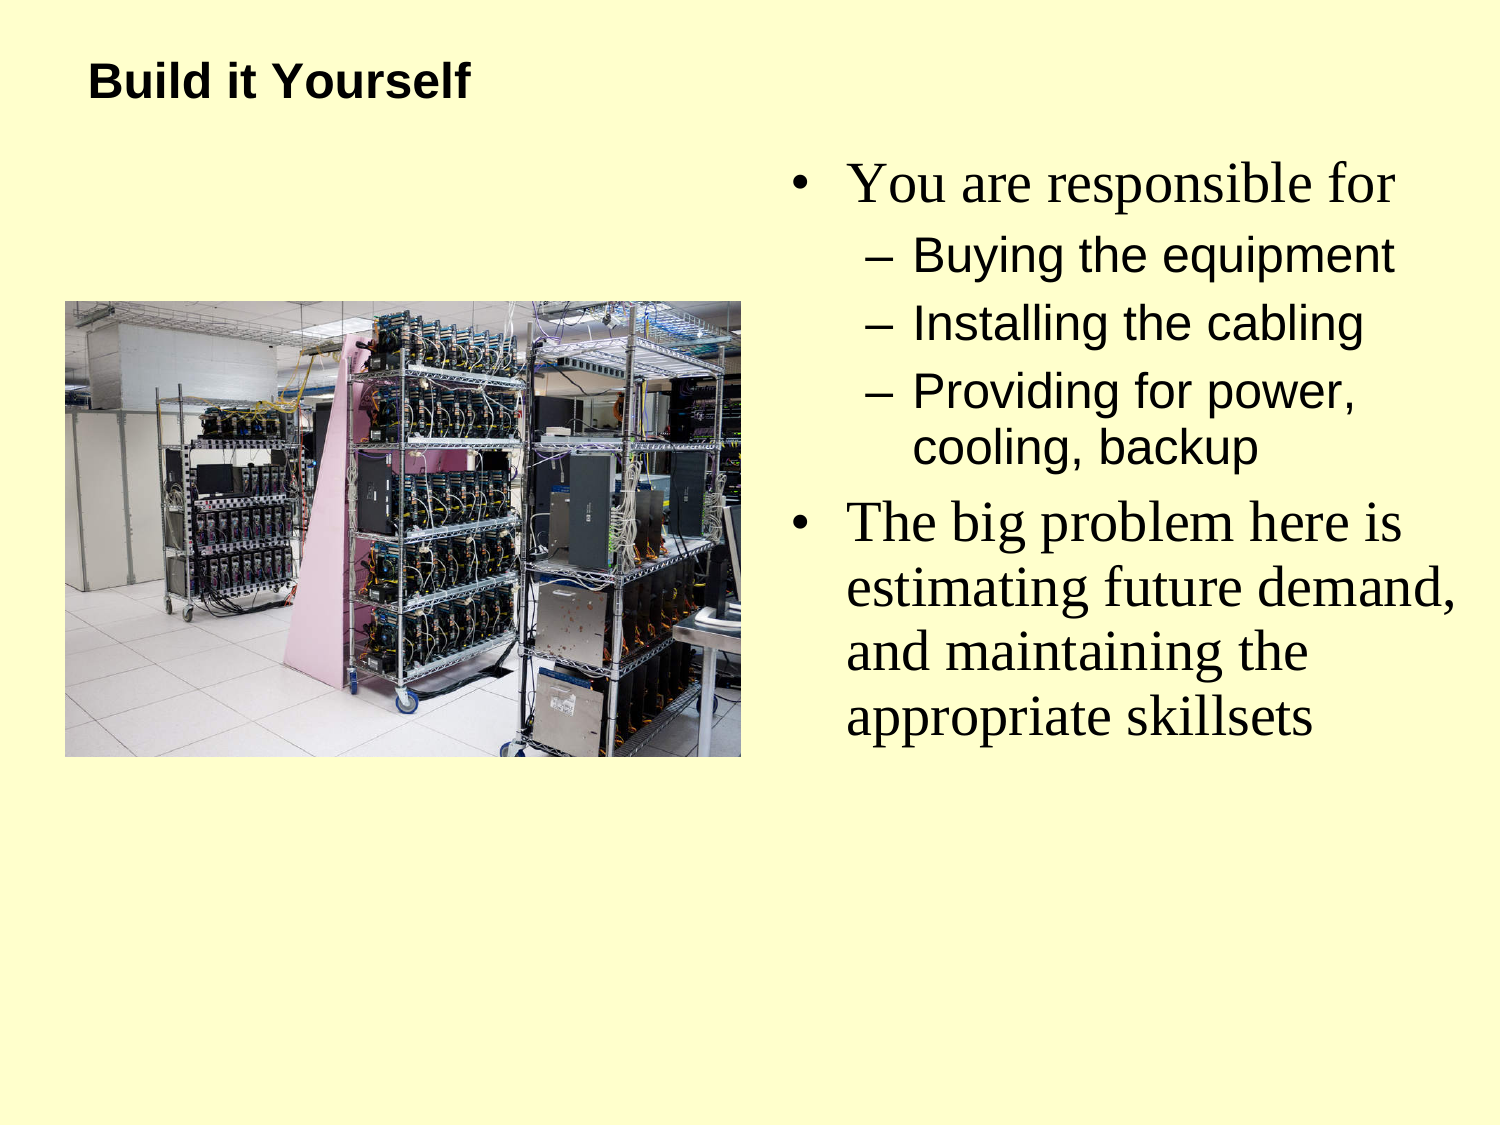

# Build it Yourself
You are responsible for
Buying the equipment
Installing the cabling
Providing for power, cooling, backup
The big problem here is estimating future demand, and maintaining the appropriate skillsets